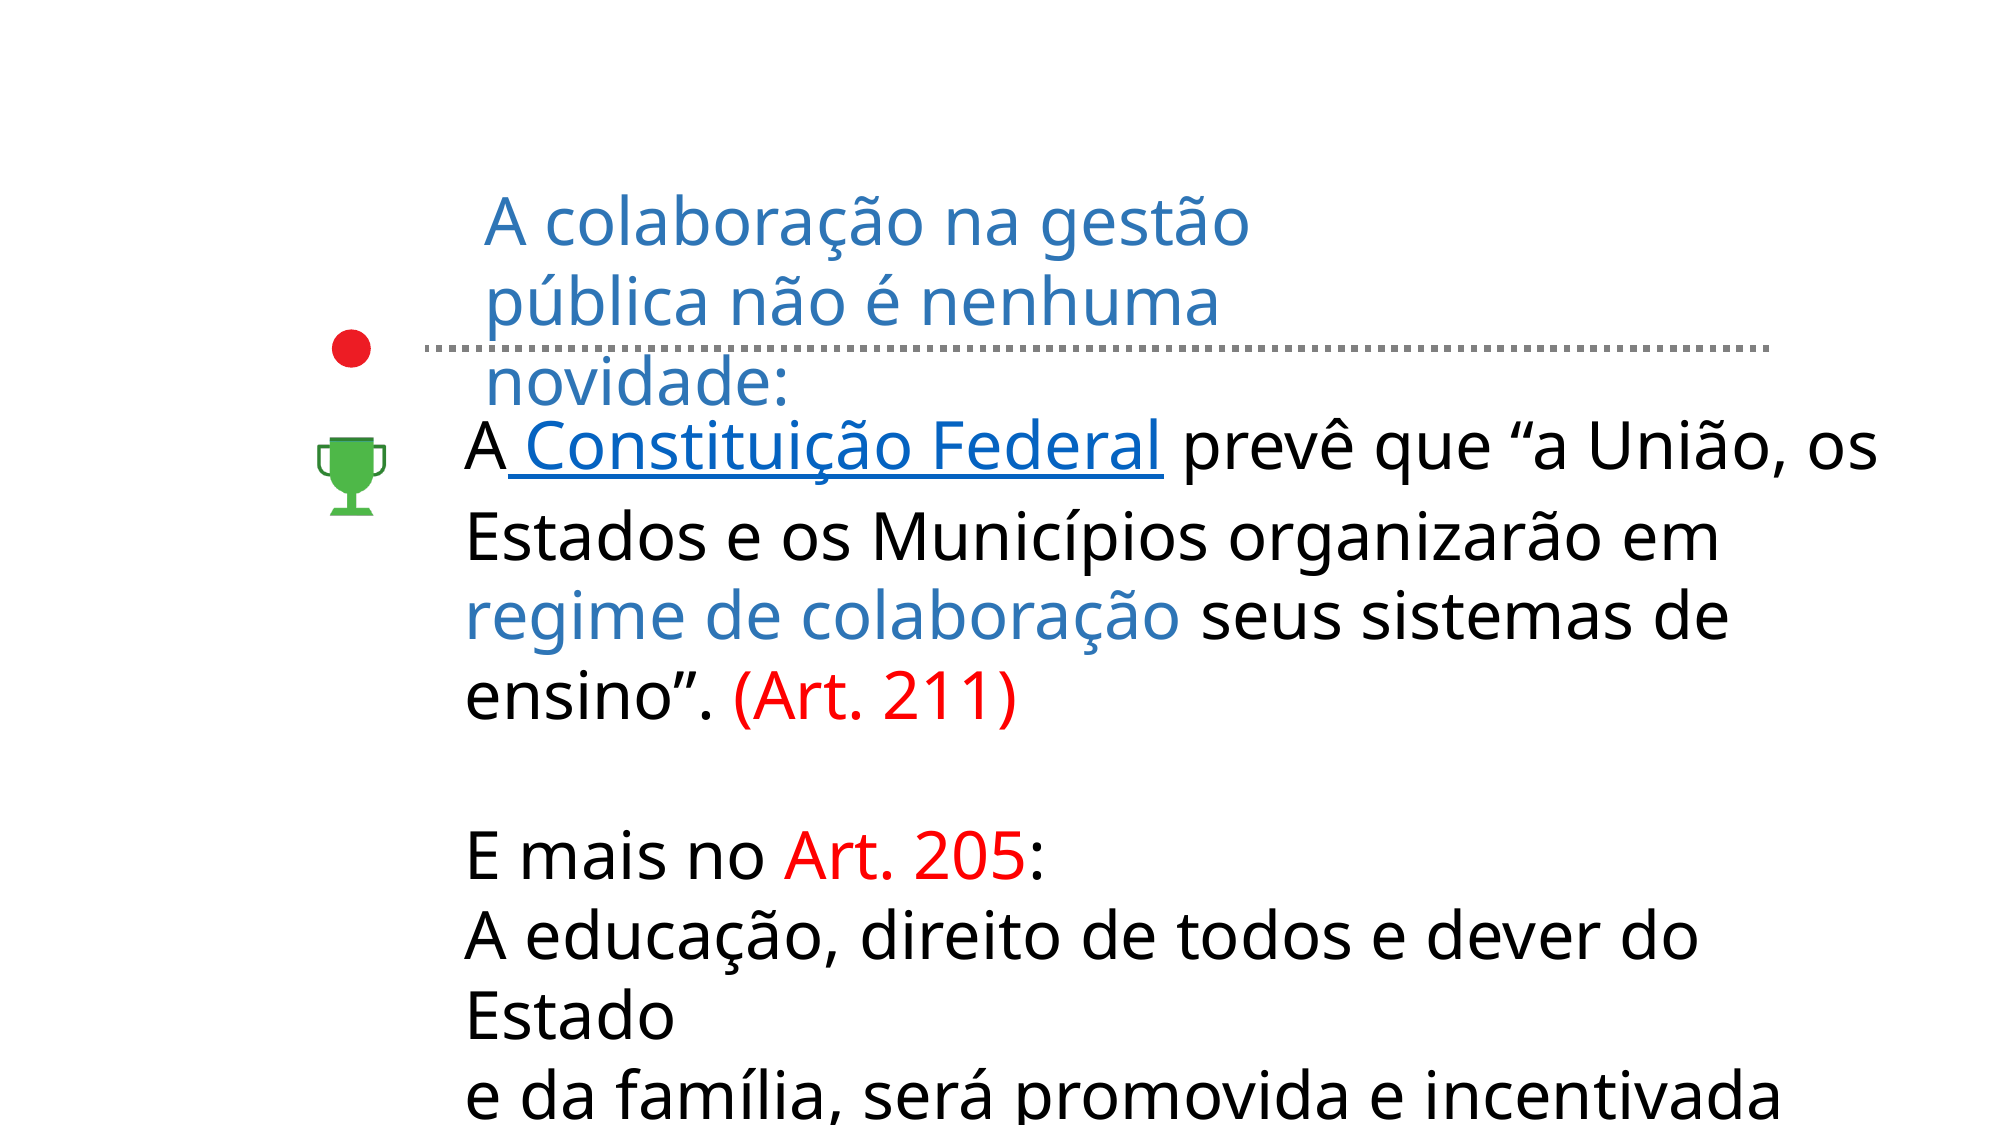

A colaboração na gestão pública não é nenhuma novidade:
A Constituição Federal prevê que “a União, os Estados e os Municípios organizarão em regime de colaboração seus sistemas de ensino”. (Art. 211)
E mais no Art. 205:
A educação, direito de todos e dever do Estado
e da família, será promovida e incentivada
com a colaboração da sociedade....